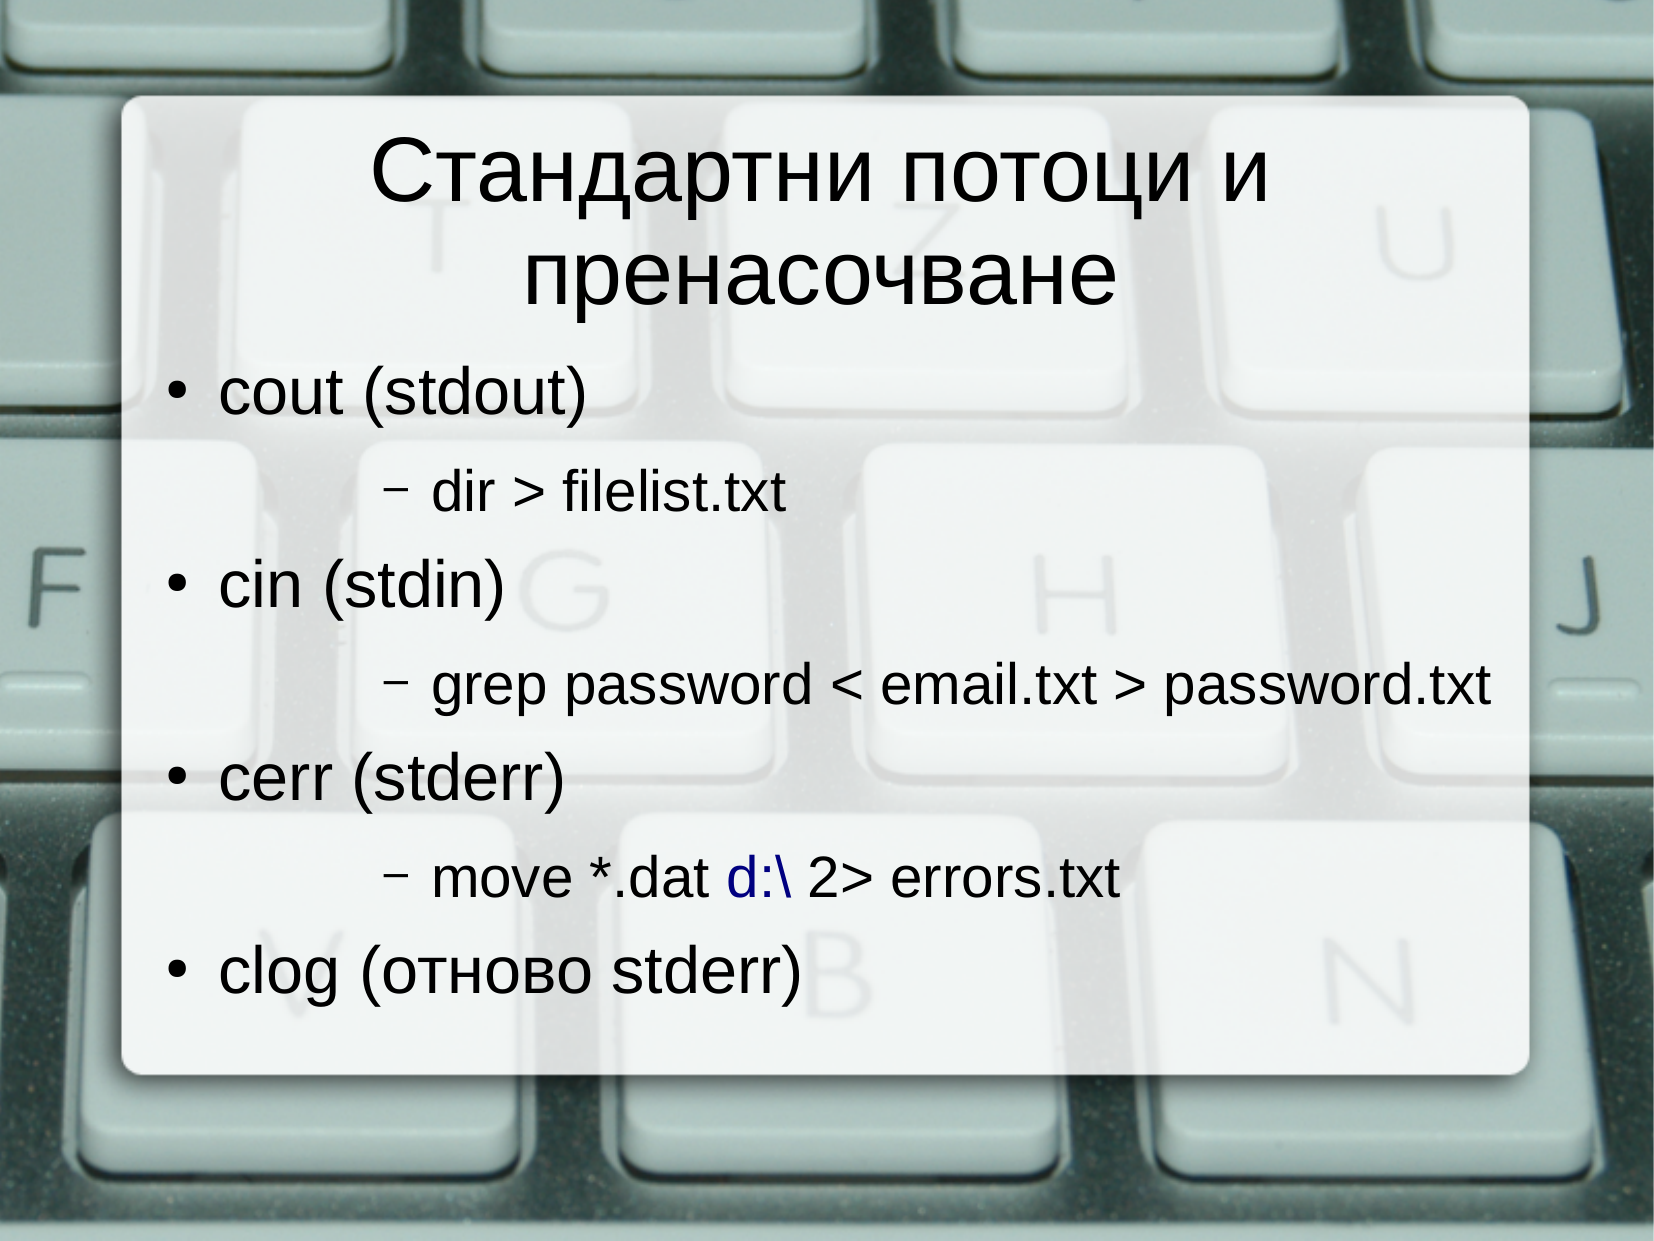

# Стандартни потоци и пренасочване
cout (stdout)
dir > filelist.txt
cin (stdin)
grep password < email.txt > password.txt
cerr (stderr)
move *.dat d:\ 2> errors.txt
clog (отново stderr)